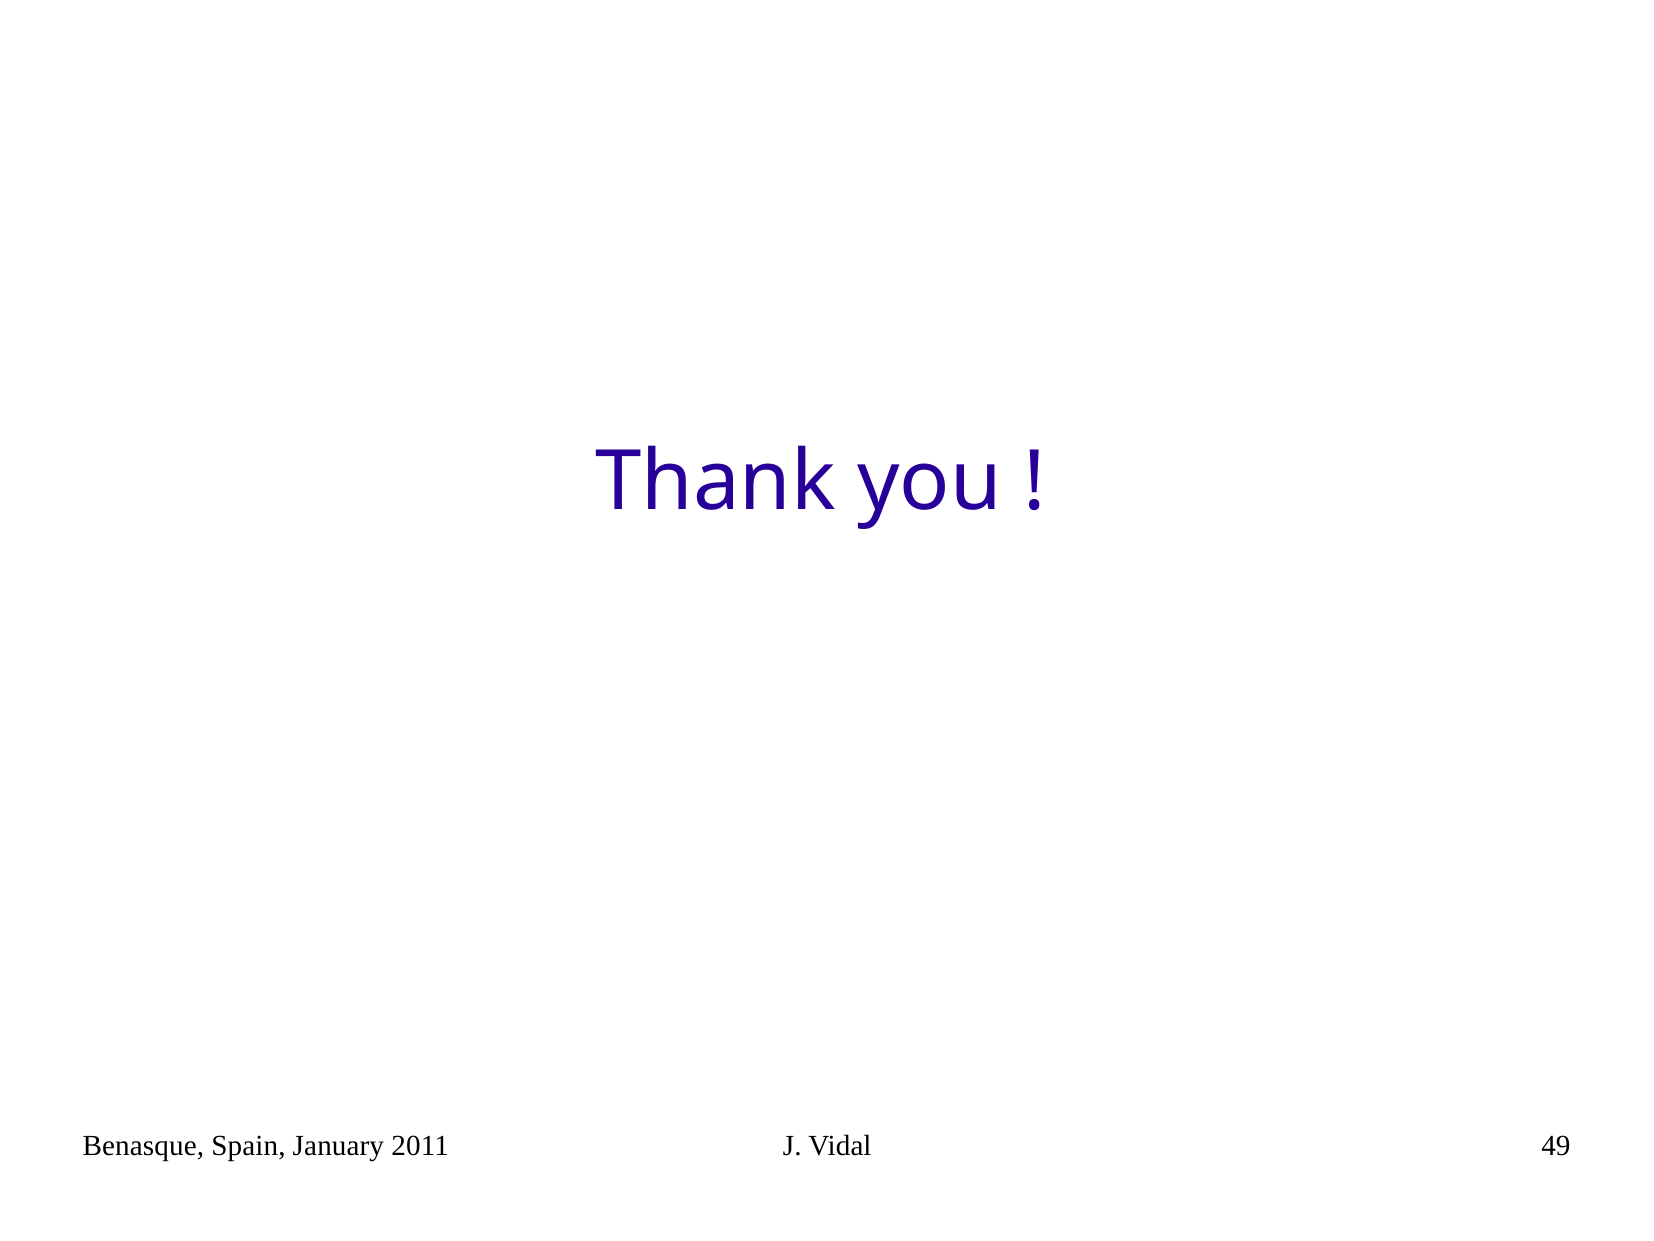

Thank you !
Benasque, Spain, January 2011
J. Vidal
49
Tau Dipole Moments can be measured without ambiguities at SuperB factories with a precision which is better, by 2 orders of magnitude, than present bounds.
Polarized electron beams are needed to be sensitive to the real part of the Dipole Moments in single tau decay observables
Tau spin correlations can also do the job but probably with a more
difficult experimental work (uncertainties).
Observables with polarized electron beams have the best sensitivity and are independent of other high energy observables.
The Tau MDM form factor can be measured for the first time in the SuperB factory. At least two SM/QED figures can be obtained.